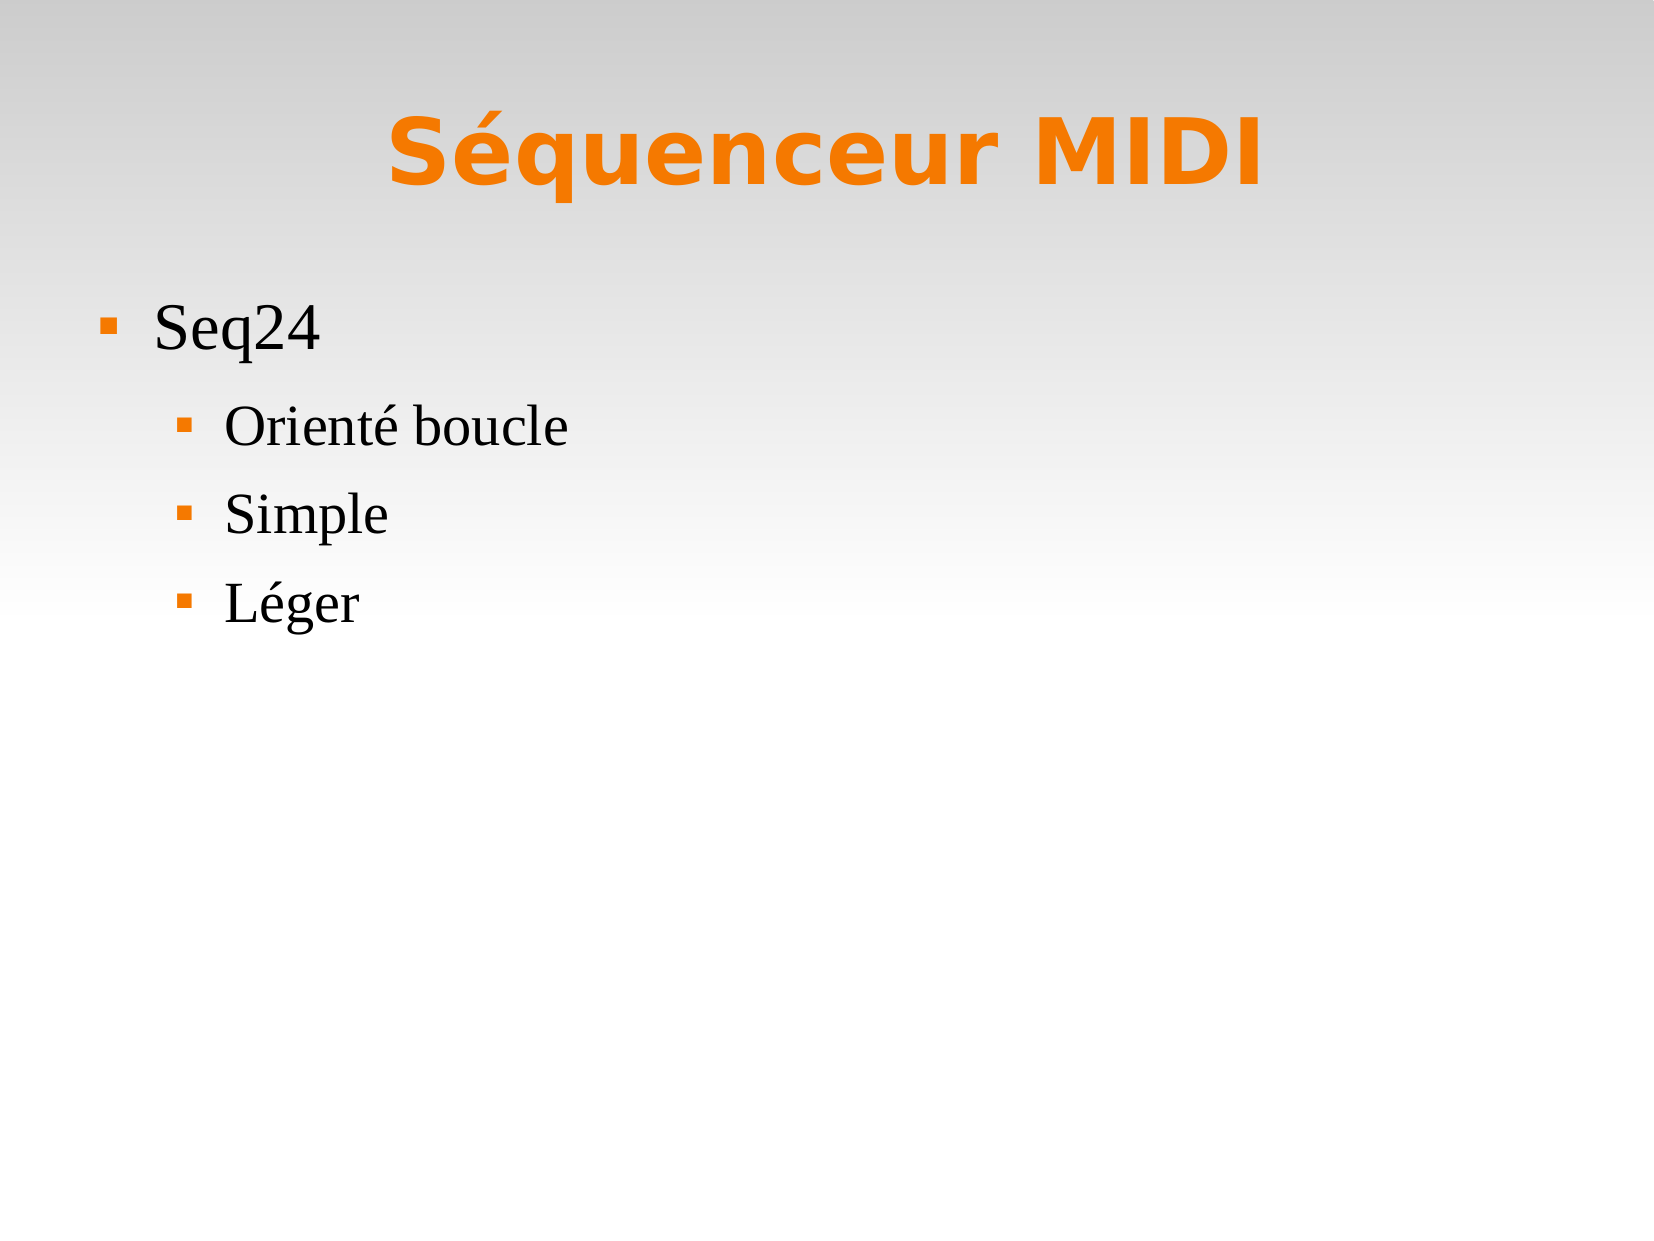

# Séquenceur MIDI
Seq24
Orienté boucle
Simple
Léger